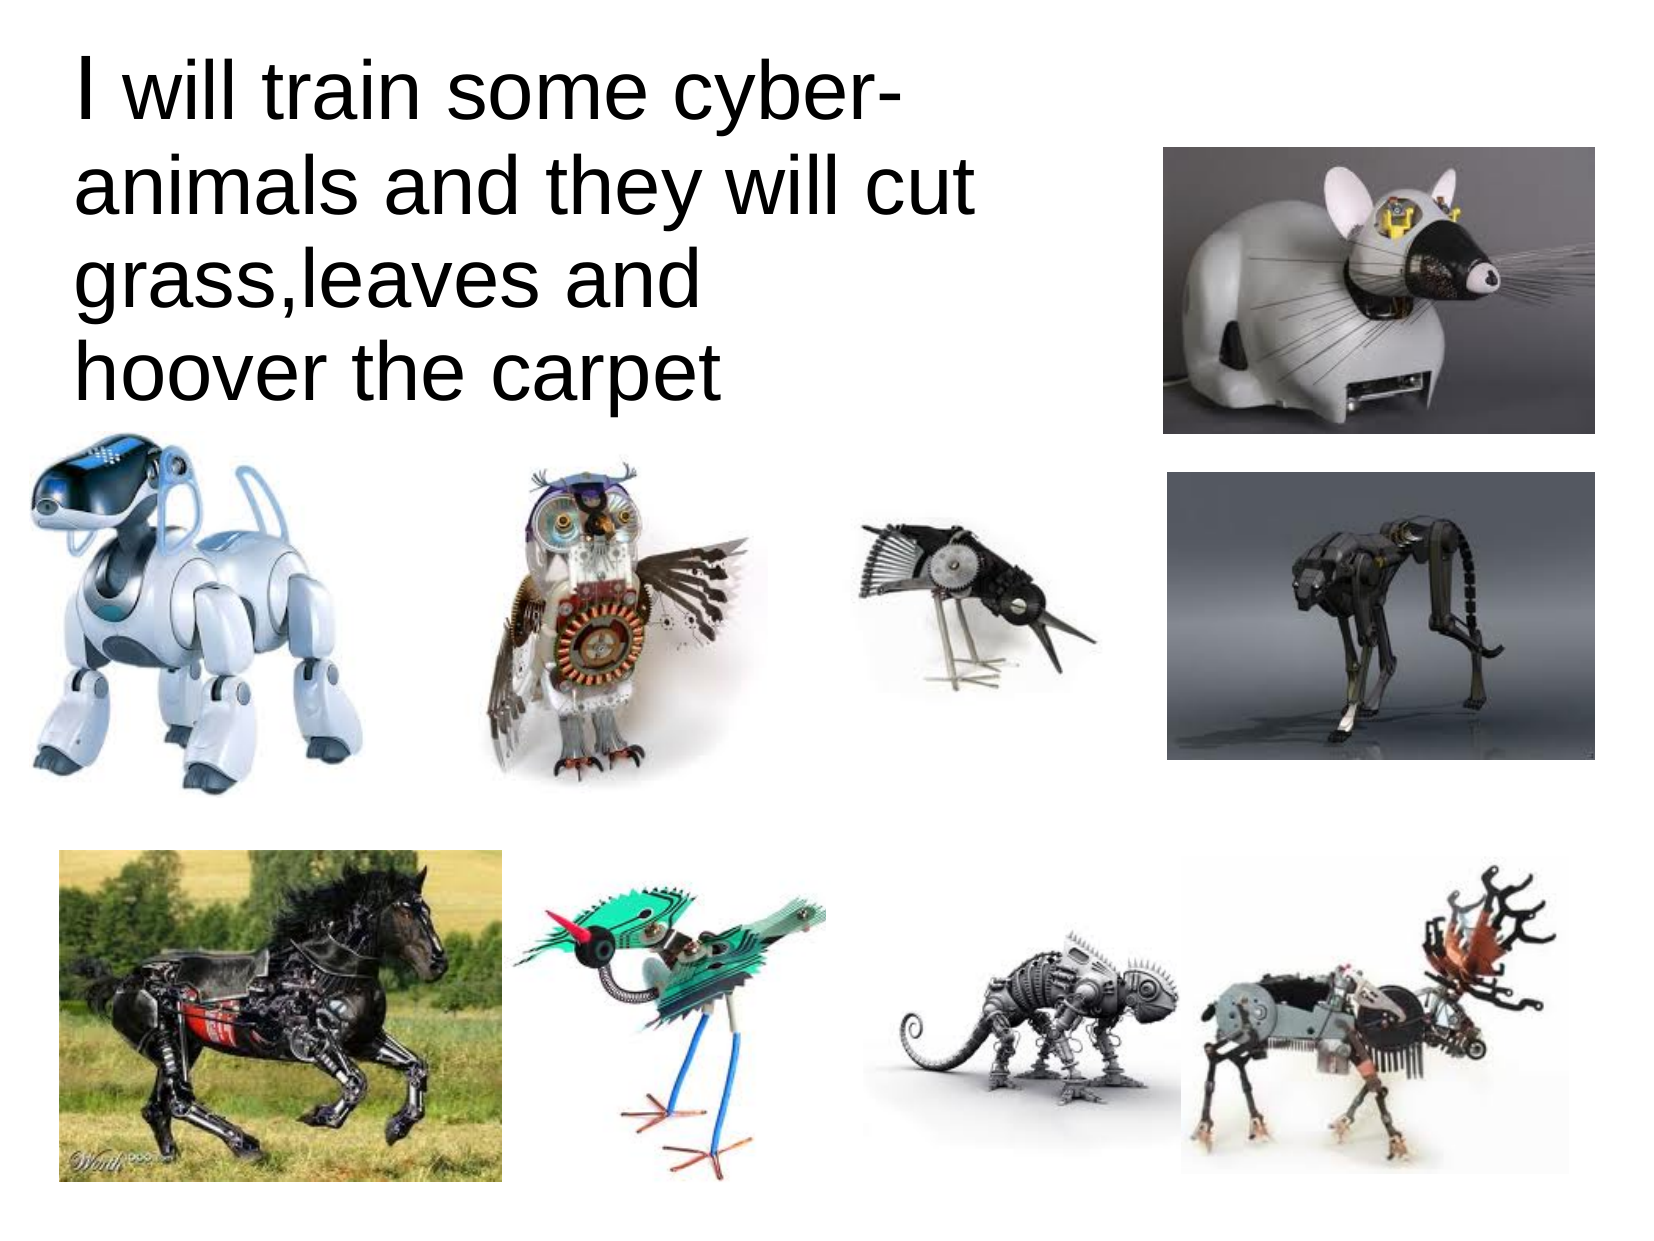

I will train some cyber-animals and they will cut grass,leaves and
hoover the carpet
#